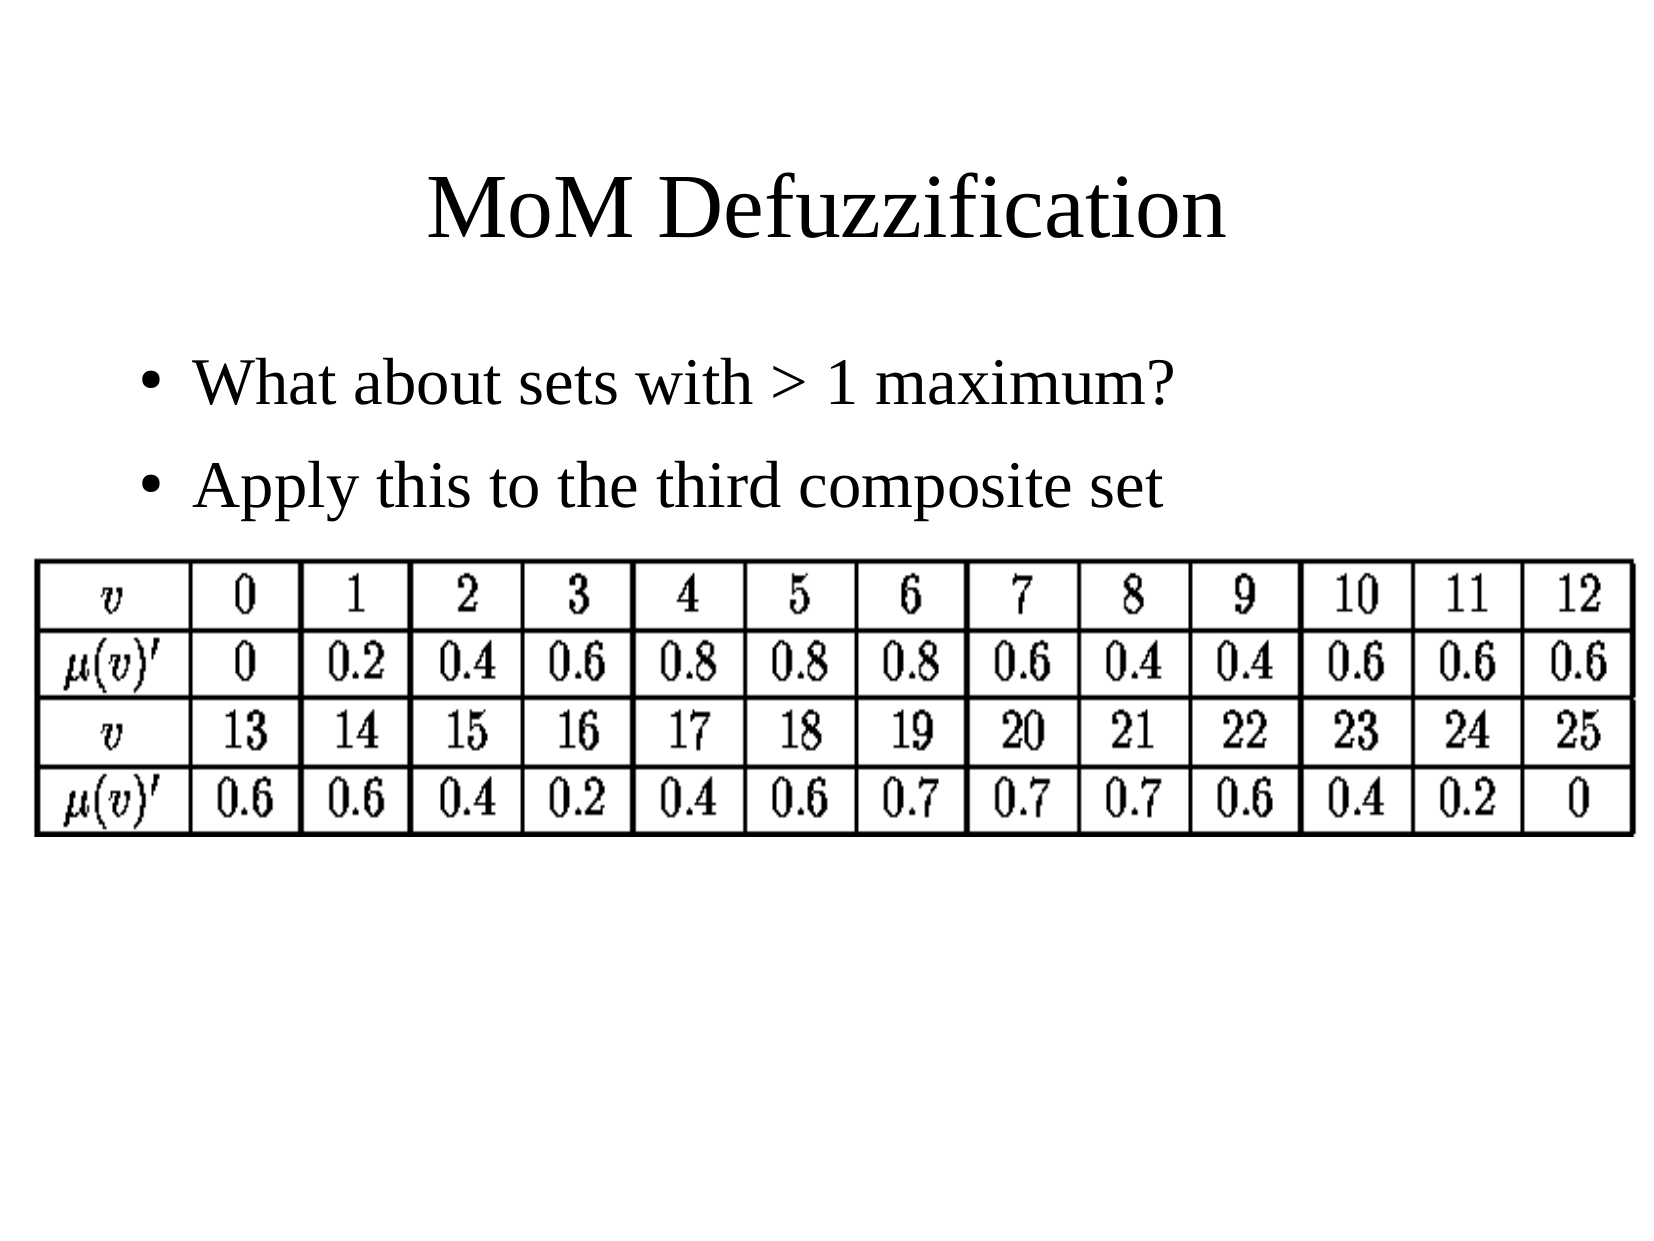

# MoM Defuzzification
What about sets with > 1 maximum?
Apply this to the third composite set